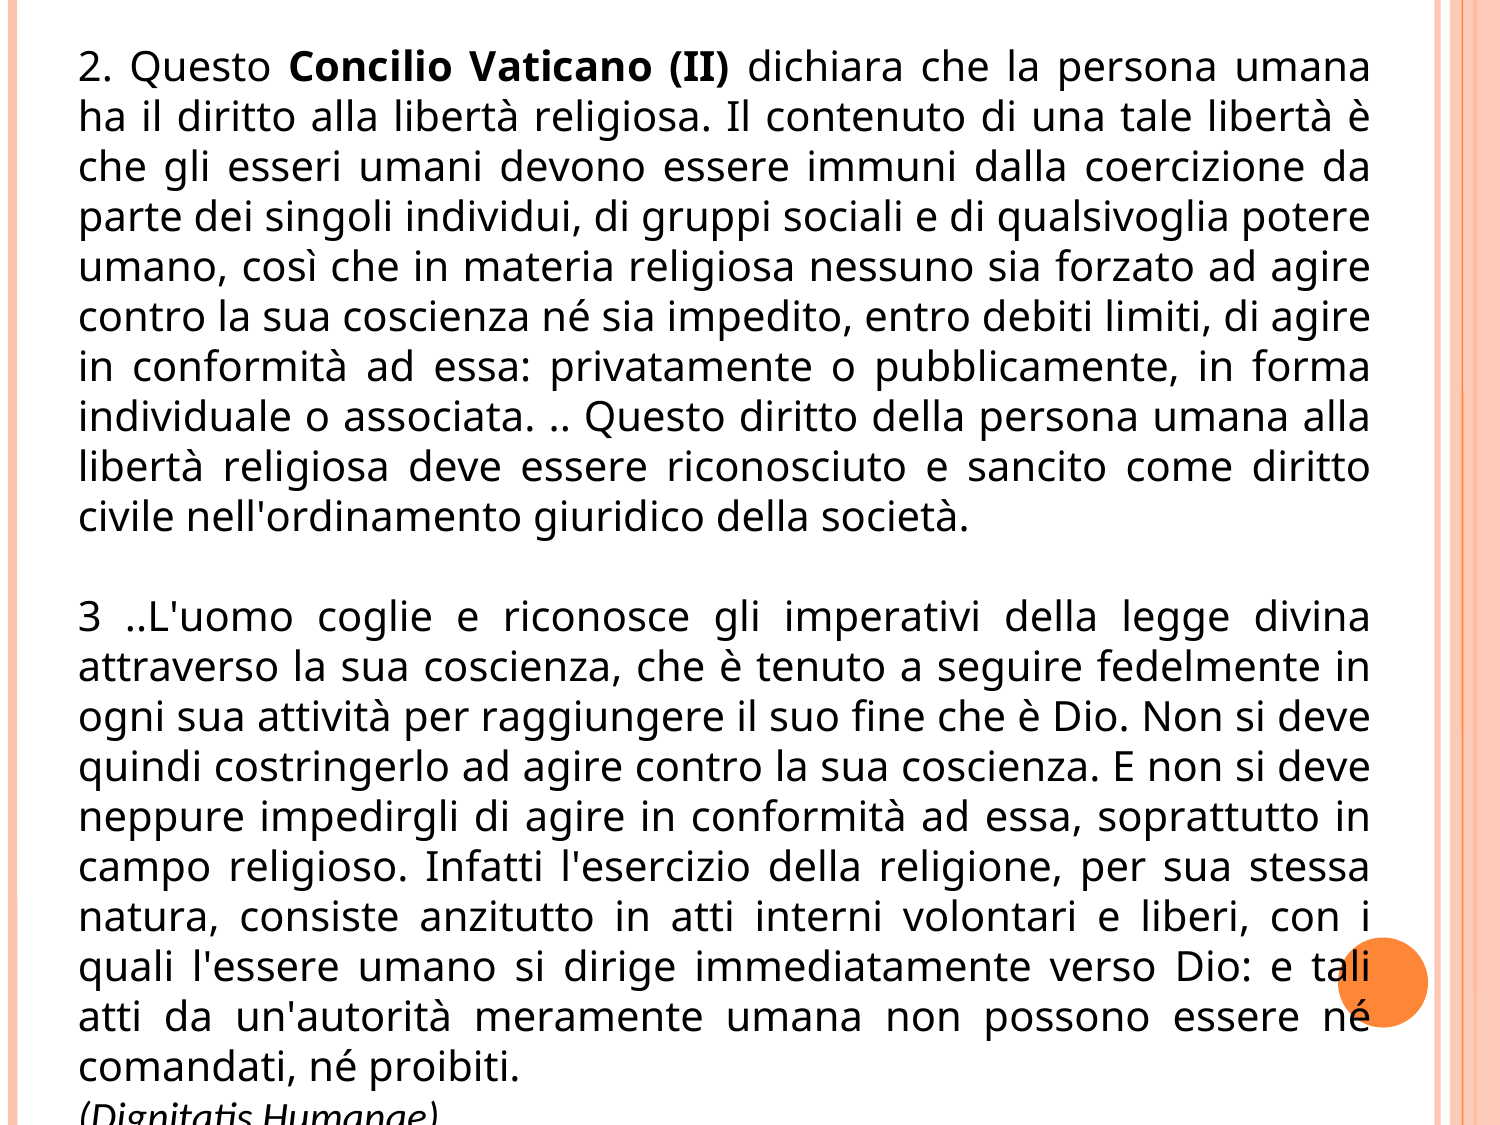

2. Questo Concilio Vaticano (II) dichiara che la persona umana ha il diritto alla libertà religiosa. Il contenuto di una tale libertà è che gli esseri umani devono essere immuni dalla coercizione da parte dei singoli individui, di gruppi sociali e di qualsivoglia potere umano, così che in materia religiosa nessuno sia forzato ad agire contro la sua coscienza né sia impedito, entro debiti limiti, di agire in conformità ad essa: privatamente o pubblicamente, in forma individuale o associata. .. Questo diritto della persona umana alla libertà religiosa deve essere riconosciuto e sancito come diritto civile nell'ordinamento giuridico della società.
3 ..L'uomo coglie e riconosce gli imperativi della legge divina attraverso la sua coscienza, che è tenuto a seguire fedelmente in ogni sua attività per raggiungere il suo fine che è Dio. Non si deve quindi costringerlo ad agire contro la sua coscienza. E non si deve neppure impedirgli di agire in conformità ad essa, soprattutto in campo religioso. Infatti l'esercizio della religione, per sua stessa natura, consiste anzitutto in atti interni volontari e liberi, con i quali l'essere umano si dirige immediatamente verso Dio: e tali atti da un'autorità meramente umana non possono essere né comandati, né proibiti.
(Dignitatis Humanae)